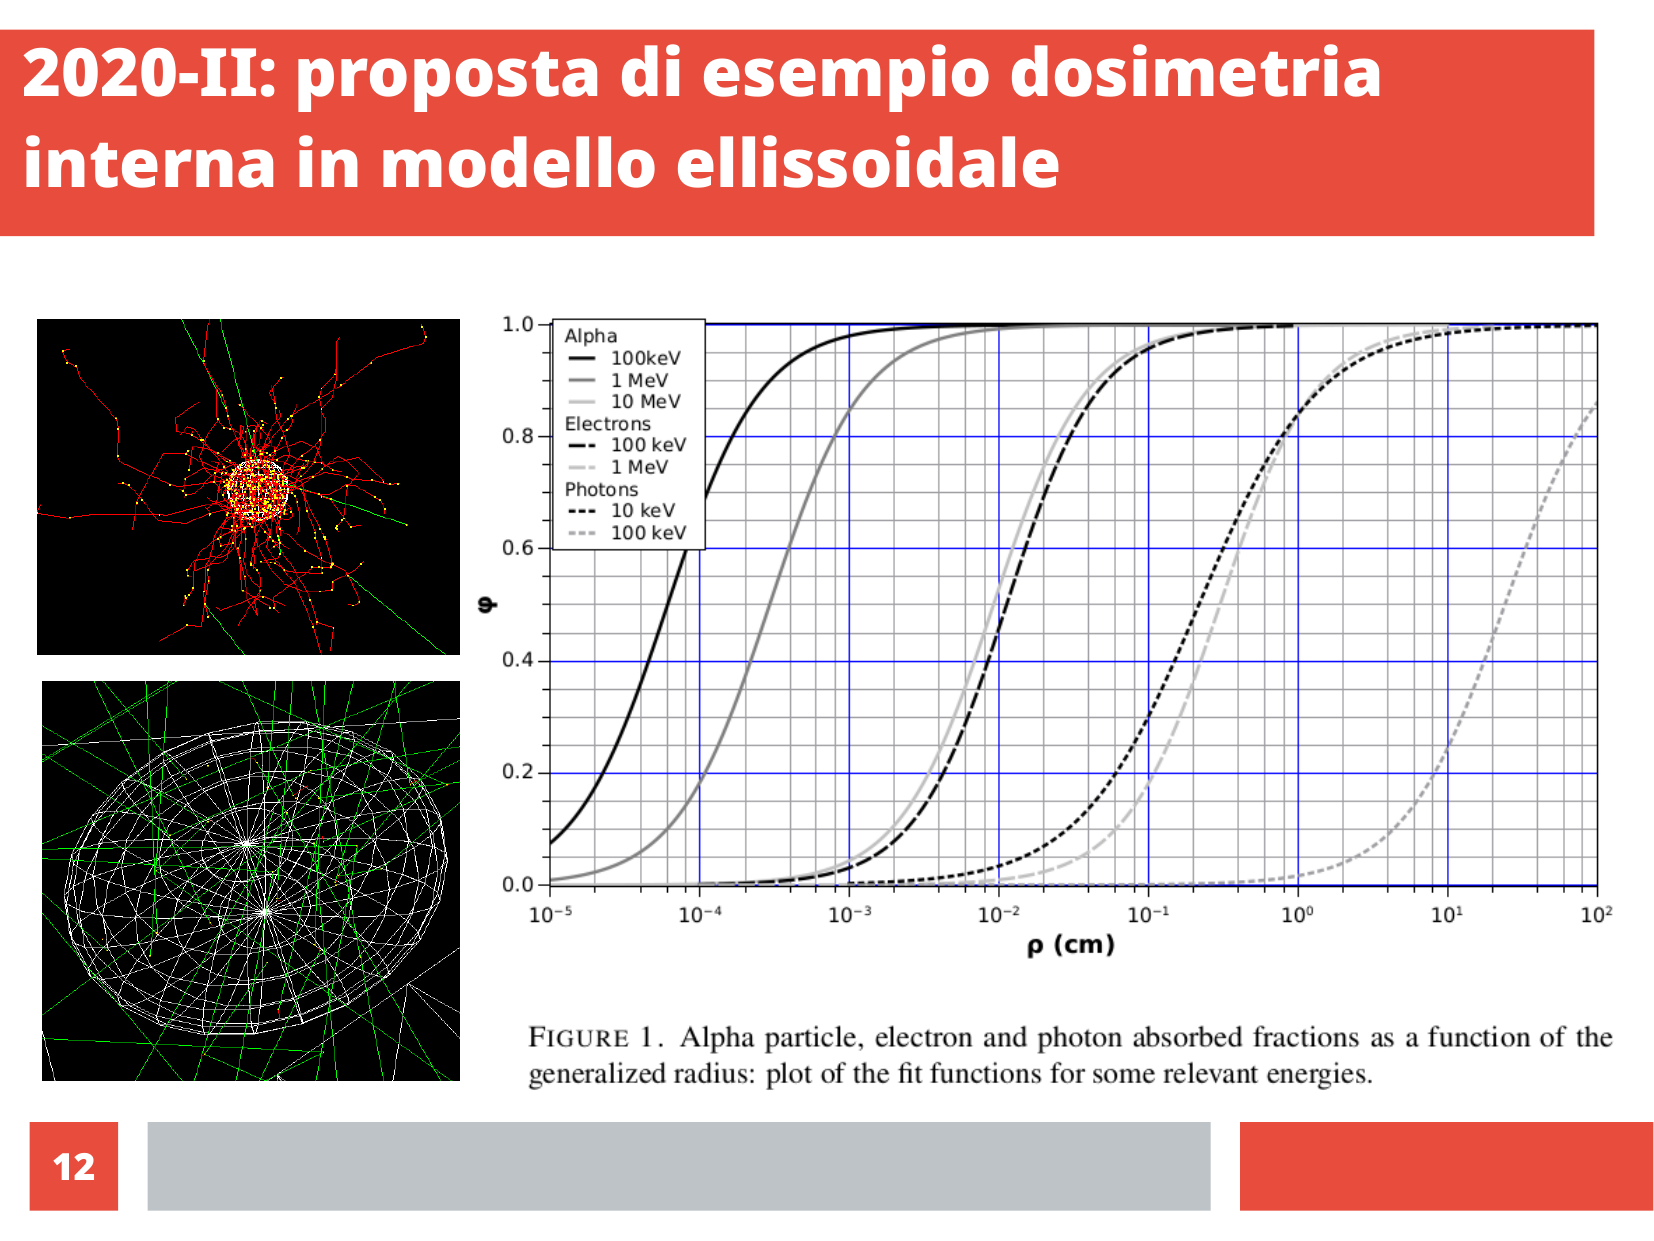

# 2020-II: proposta di esempio dosimetria interna in modello ellissoidale
12